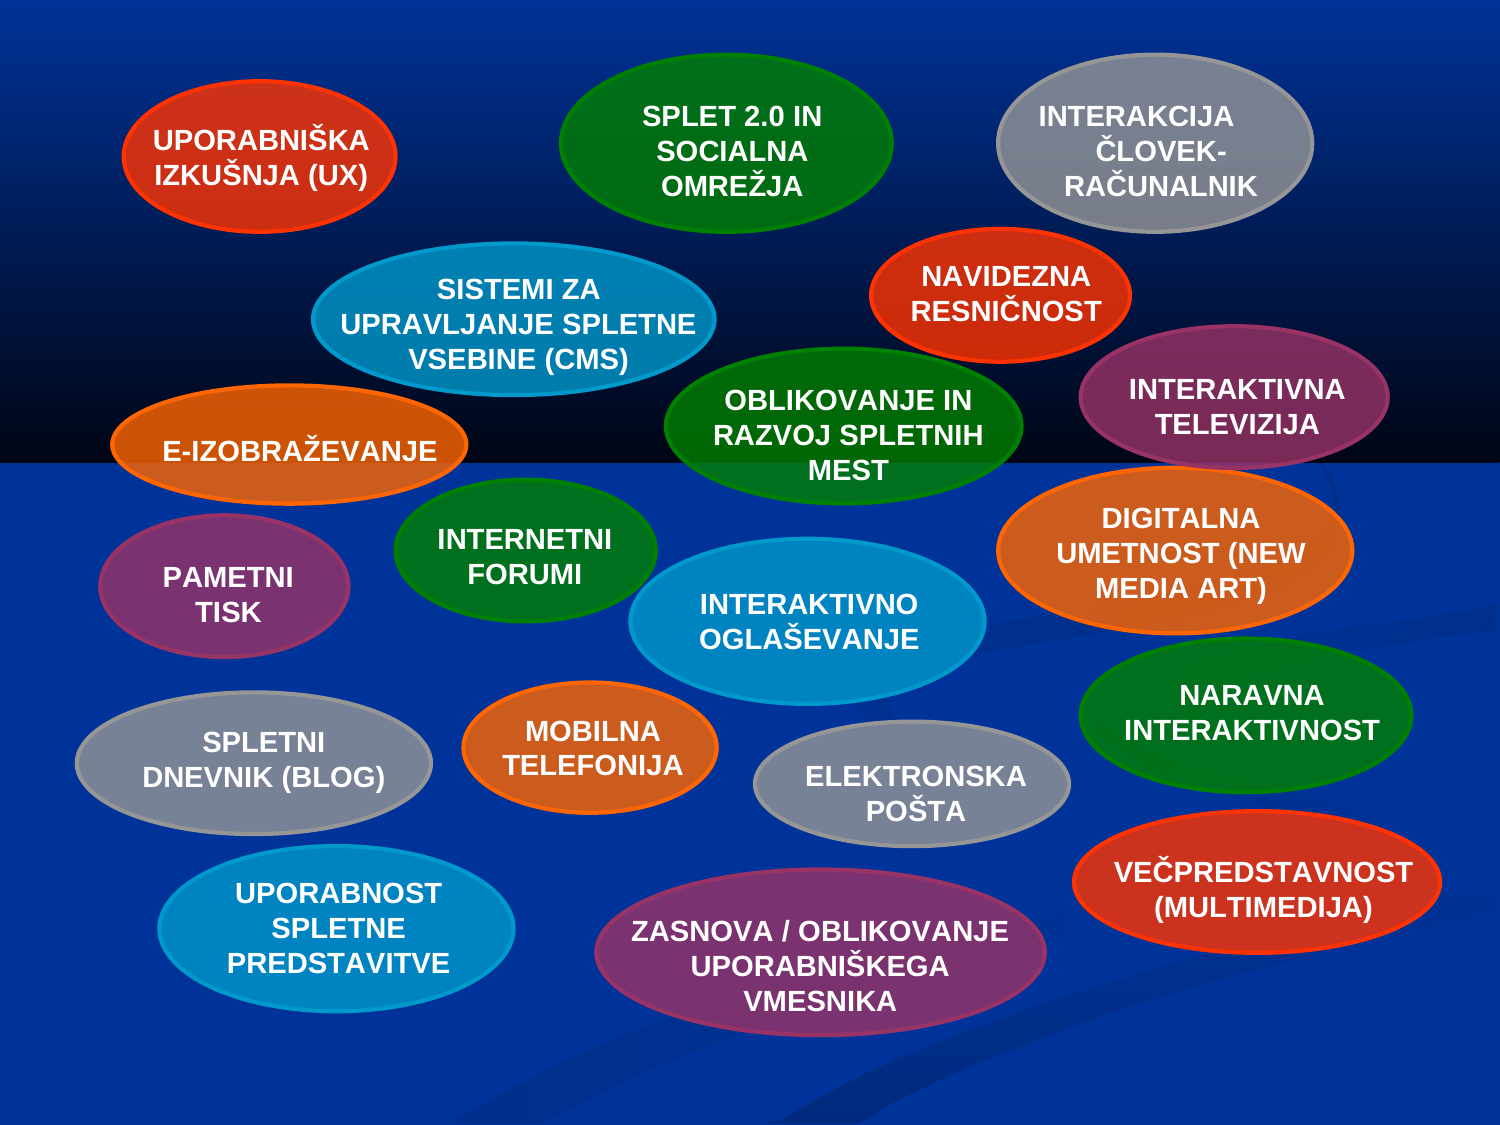

SPLET 2.0 IN SOCIALNA OMREŽJA
INTERAKCIJA ČLOVEK-RAČUNALNIK
UPORABNIŠKA IZKUŠNJA (UX)
NAVIDEZNA RESNIČNOST
SISTEMI ZA UPRAVLJANJE SPLETNE VSEBINE (CMS)
INTERAKTIVNA TELEVIZIJA
OBLIKOVANJE IN RAZVOJ SPLETNIH MEST
E-IZOBRAŽEVANJE
DIGITALNA UMETNOST (NEW MEDIA ART)
INTERNETNI FORUMI
PAMETNI TISK
INTERAKTIVNO OGLAŠEVANJE
NARAVNA INTERAKTIVNOST
MOBILNA TELEFONIJA
SPLETNI DNEVNIK (BLOG)
ELEKTRONSKA POŠTA
VEČPREDSTAVNOST (MULTIMEDIJA)
UPORABNOST SPLETNE PREDSTAVITVE
ZASNOVA / OBLIKOVANJE UPORABNIŠKEGA VMESNIKA